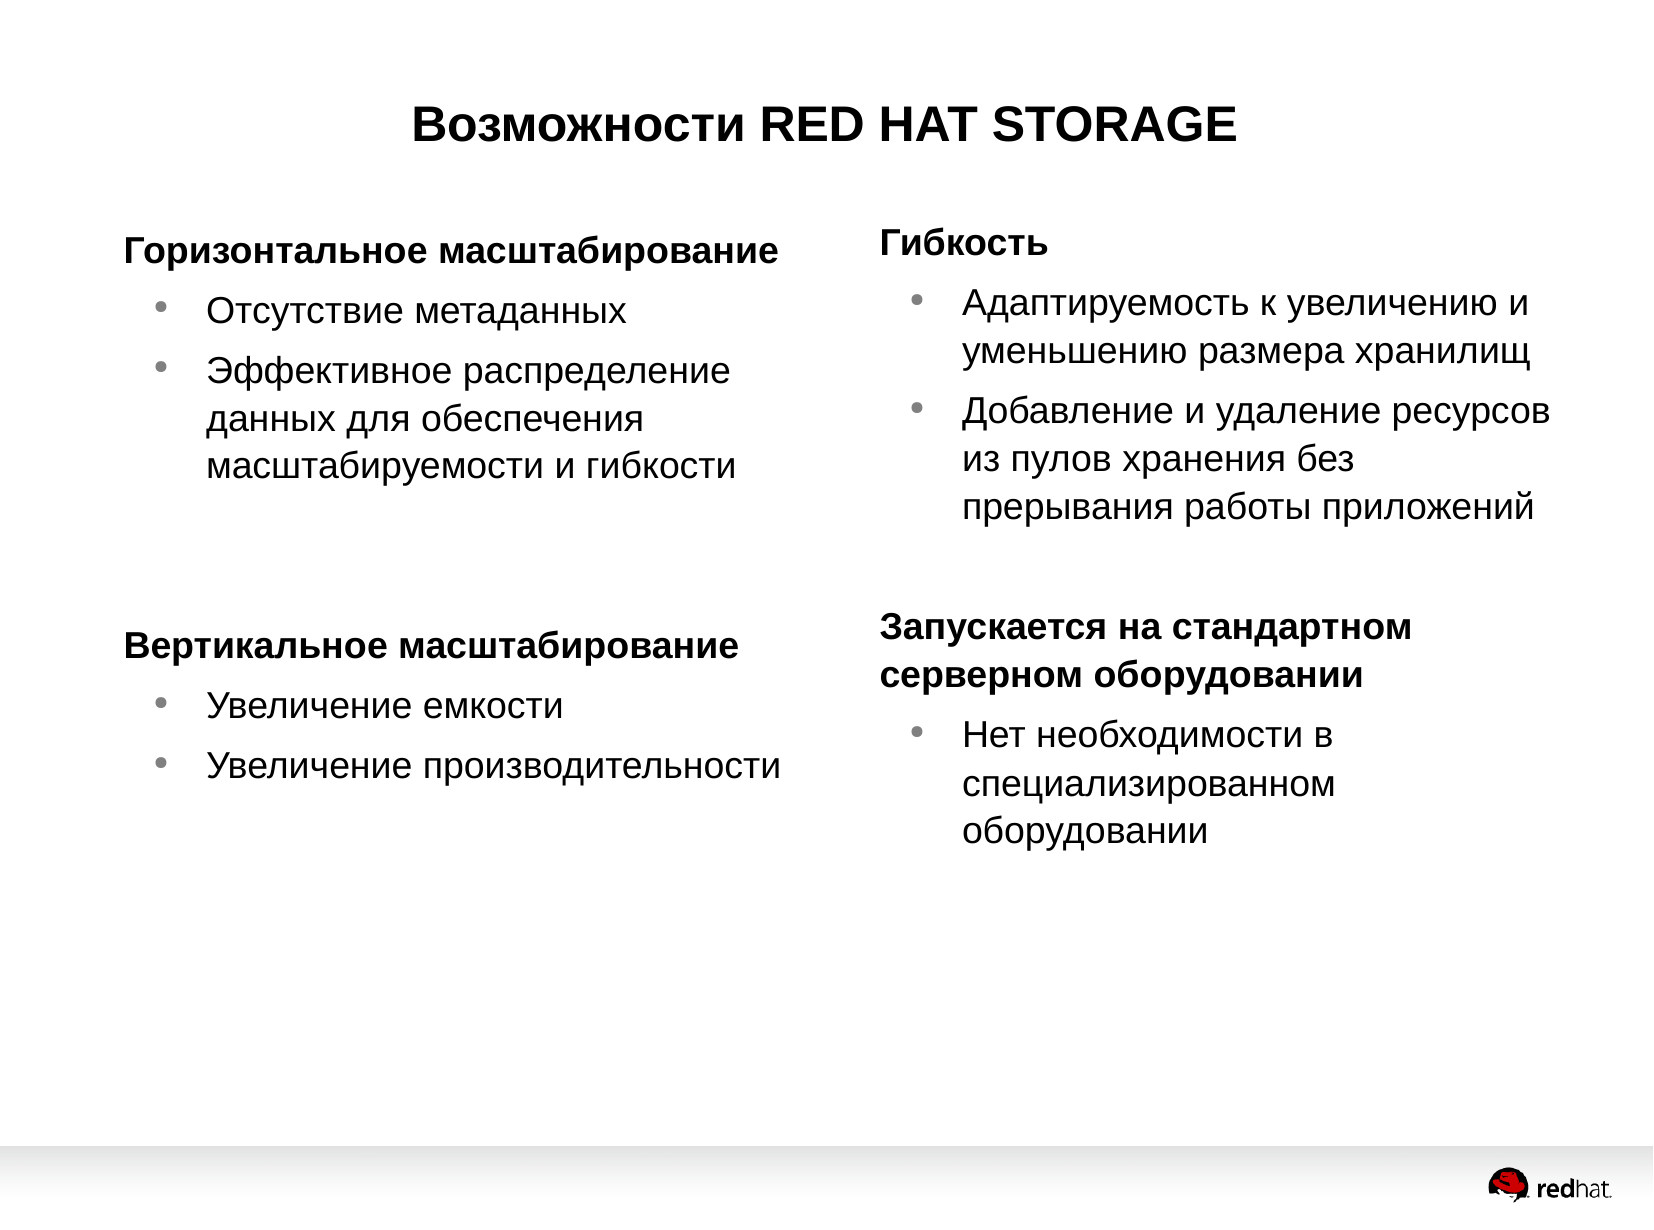

Возможности RED HAT STORAGE
Гибкость
Адаптируемость к увеличению и уменьшению размера хранилищ
Добавление и удаление ресурсов из пулов хранения без прерывания работы приложений
Запускается на стандартном серверном оборудовании
Нет необходимости в специализированном оборудовании
# Горизонтальное масштабирование
Отсутствие метаданных
Эффективное распределение данных для обеспечения масштабируемости и гибкости
Вертикальное масштабирование
Увеличение емкости
Увеличение производительности